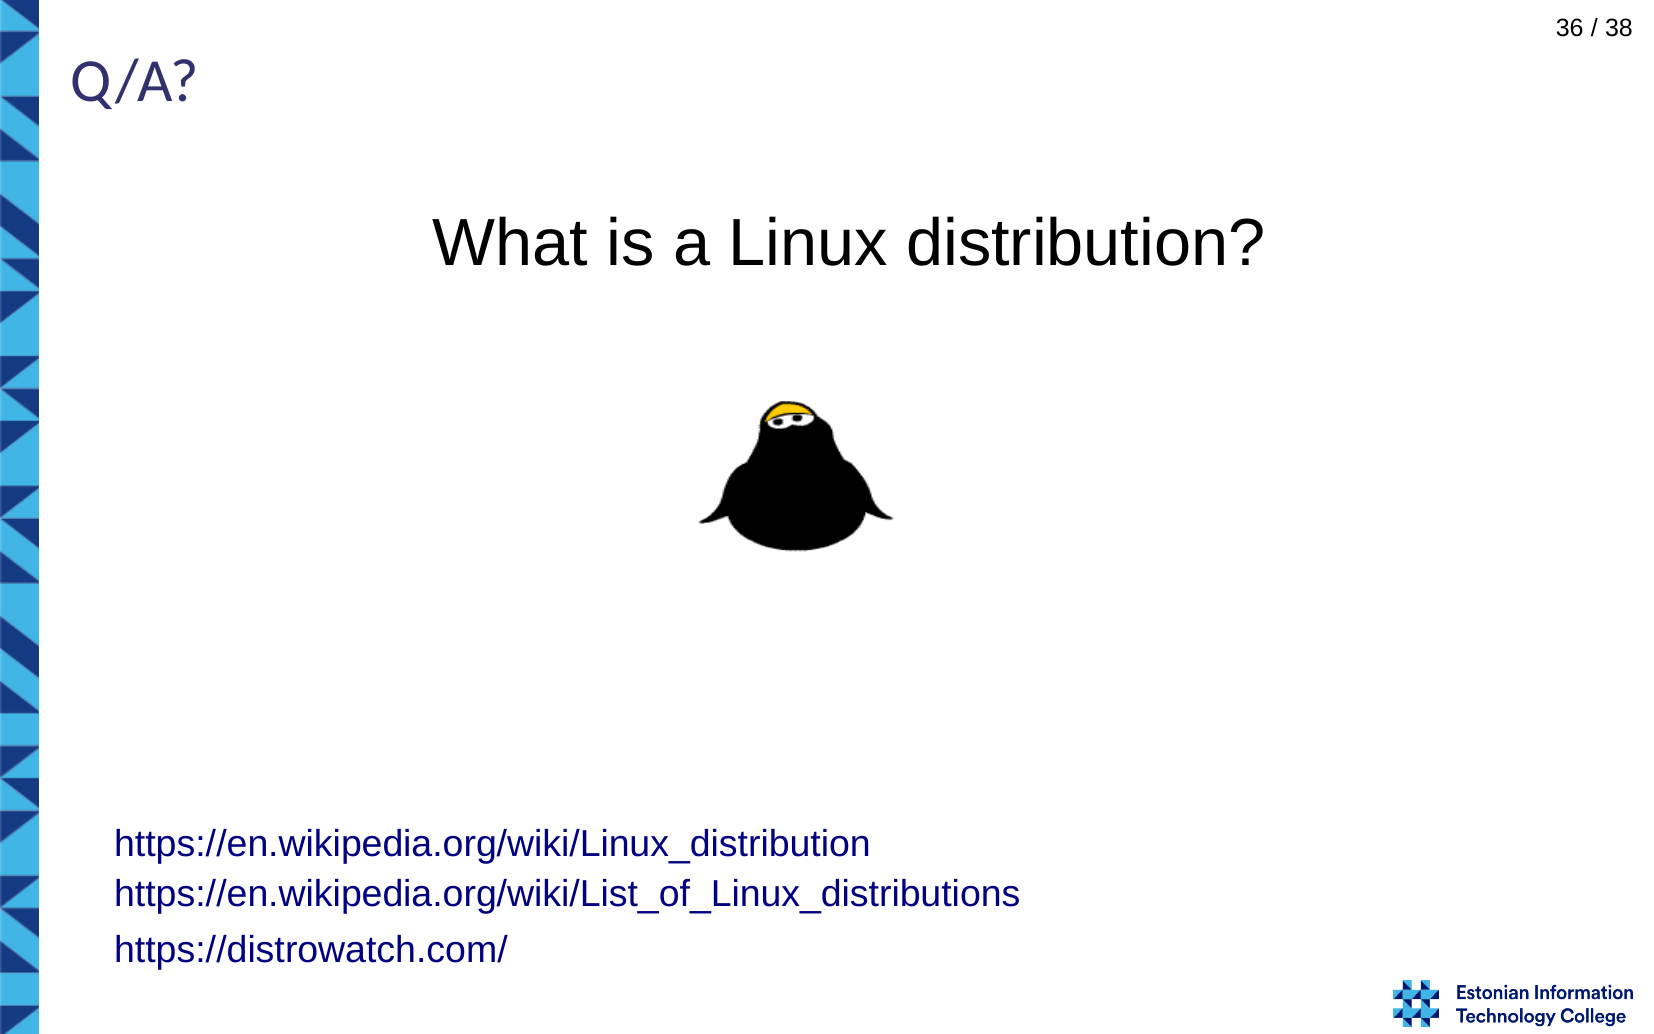

# Q/A?
What is a Linux distribution?
https://en.wikipedia.org/wiki/Linux_distribution
https://en.wikipedia.org/wiki/List_of_Linux_distributions
https://distrowatch.com/